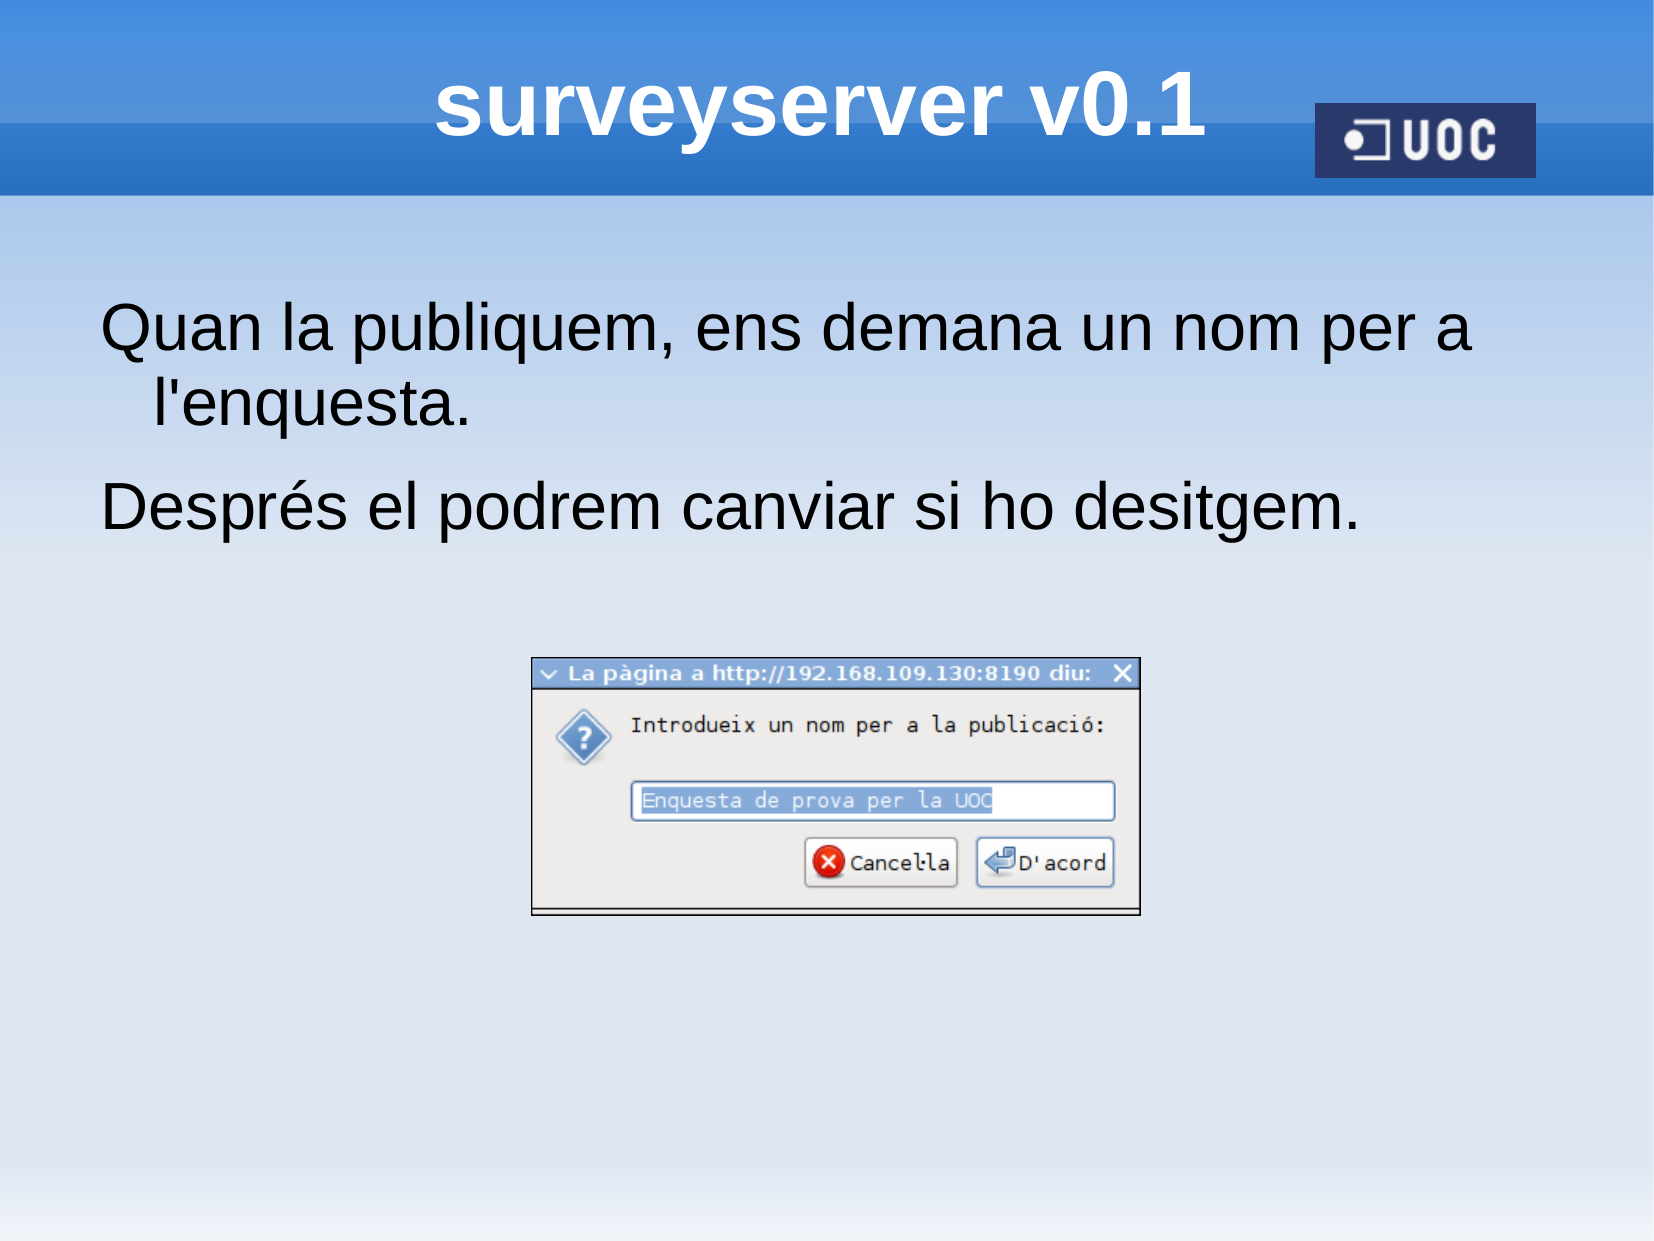

# surveyserver v0.1
Quan la publiquem, ens demana un nom per a l'enquesta.
Després el podrem canviar si ho desitgem.